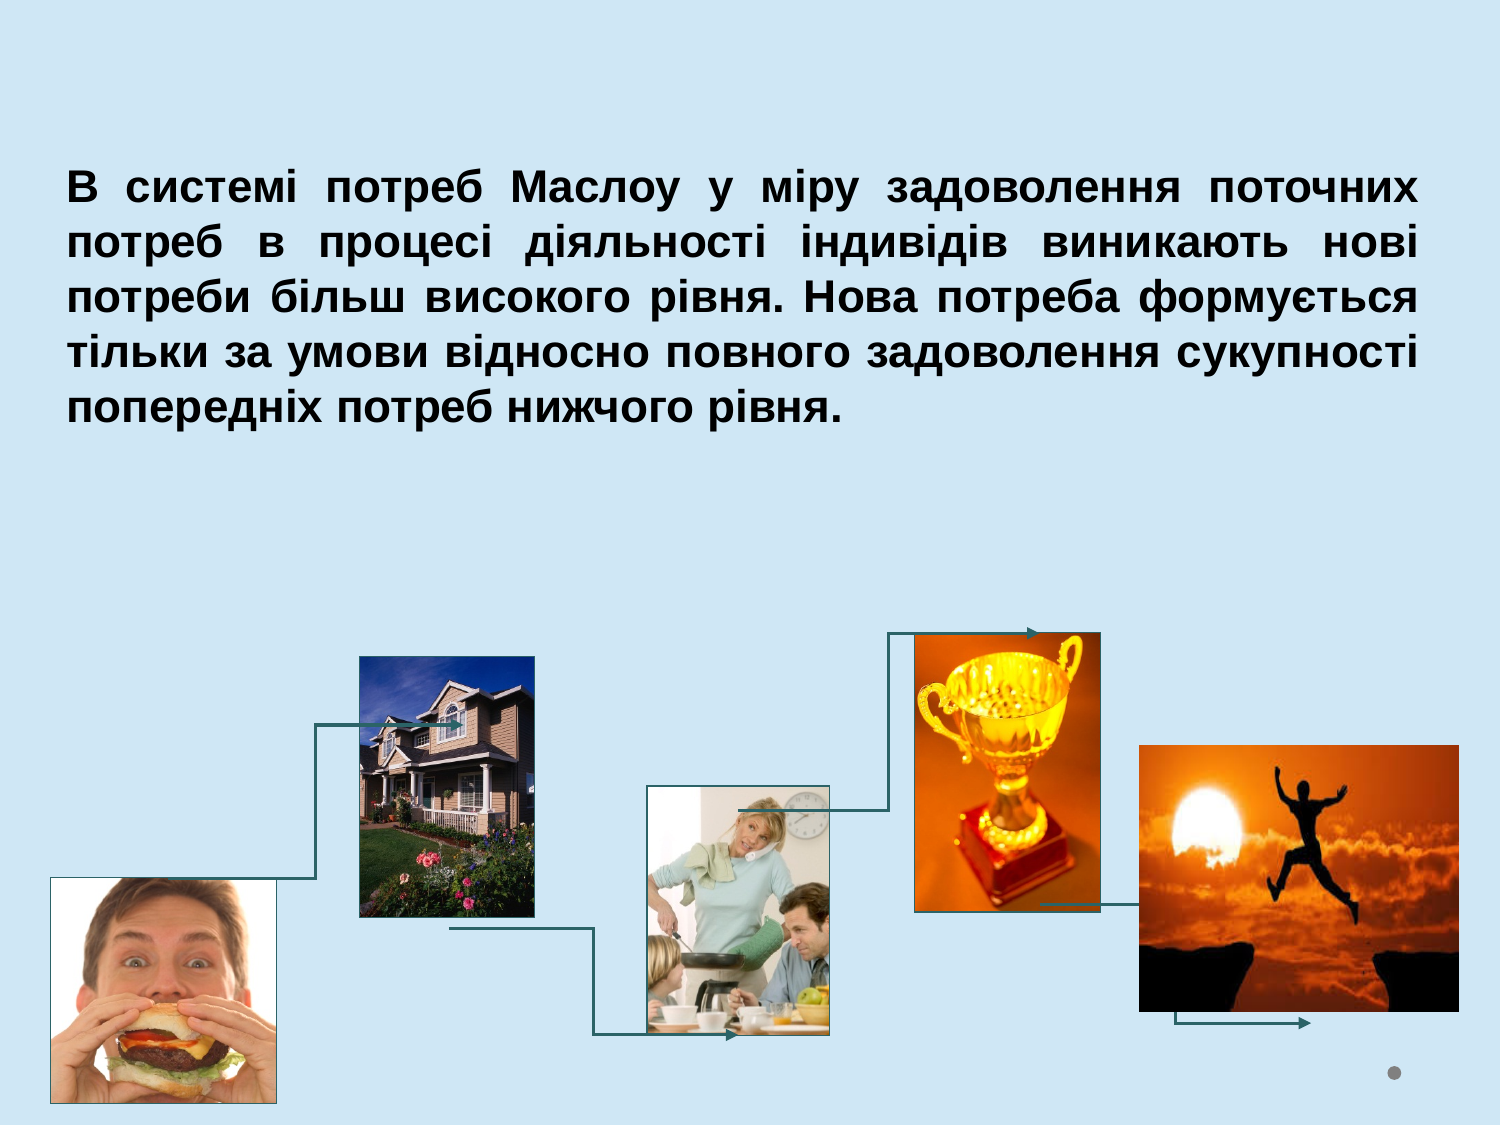

В системі потреб Маслоу у міру задоволення поточних потреб в процесі діяльності індивідів виникають нові потреби більш високого рівня. Нова потреба формується тільки за умови відносно повного задоволення сукупності попередніх потреб нижчого рівня.